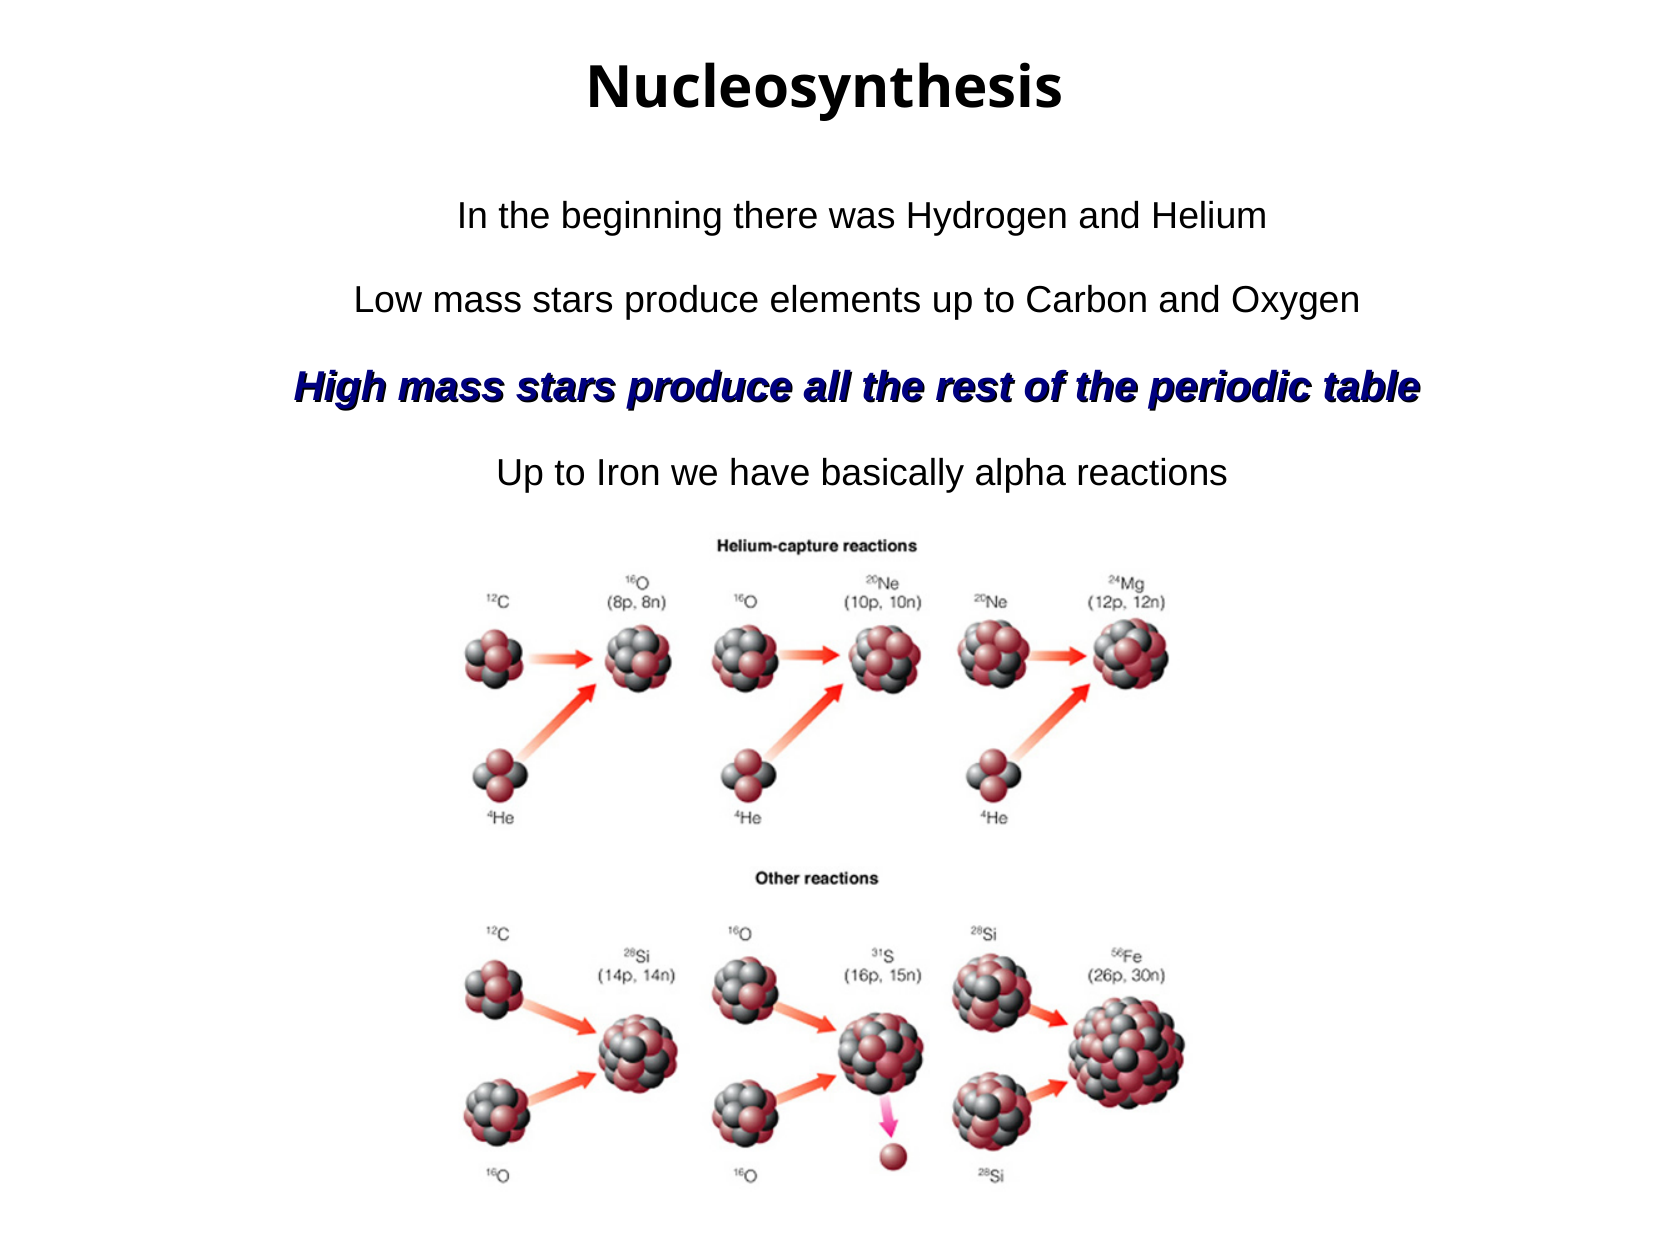

Nucleosynthesis
In the beginning there was Hydrogen and Helium
Low mass stars produce elements up to Carbon and Oxygen
High mass stars produce all the rest of the periodic table
Up to Iron we have basically alpha reactions